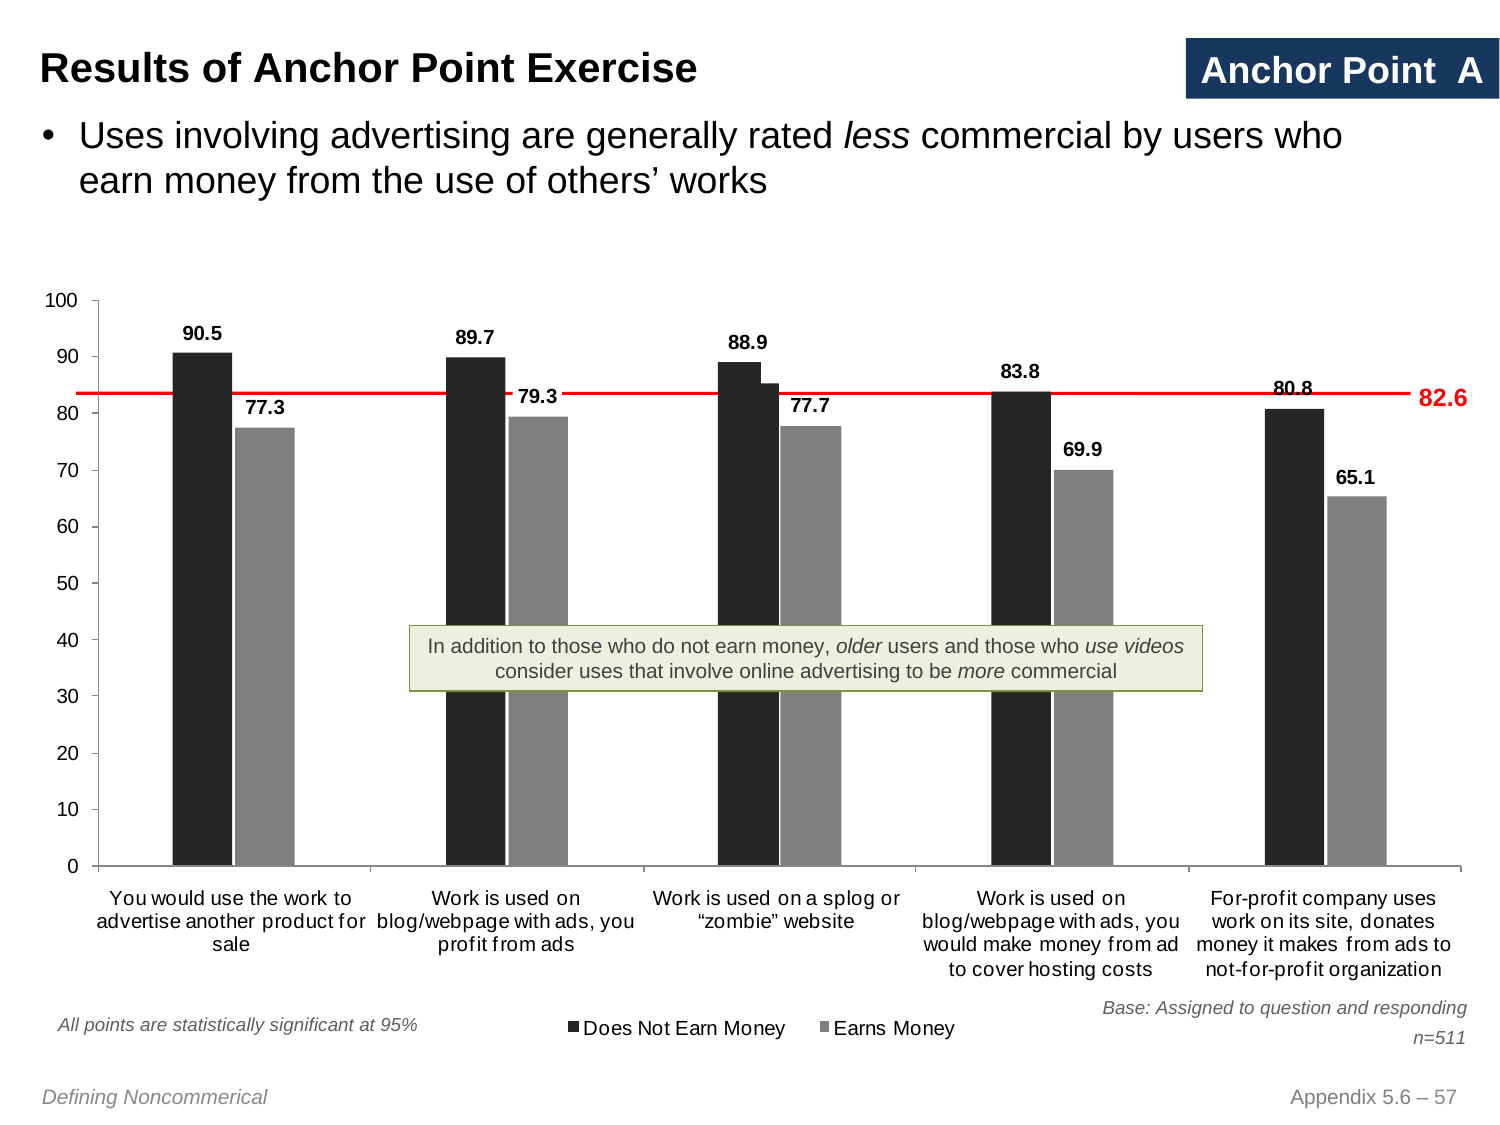

Results of Anchor Point Exercise
Anchor Point A
Uses involving advertising are generally rated less commercial by users who earn money from the use of others’ works
82.6
In addition to those who do not earn money, older users and those who use videos consider uses that involve online advertising to be more commercial
Base: Assigned to question and responding
n=511
All points are statistically significant at 95%
Defining Noncommerical
Appendix 5.6 –